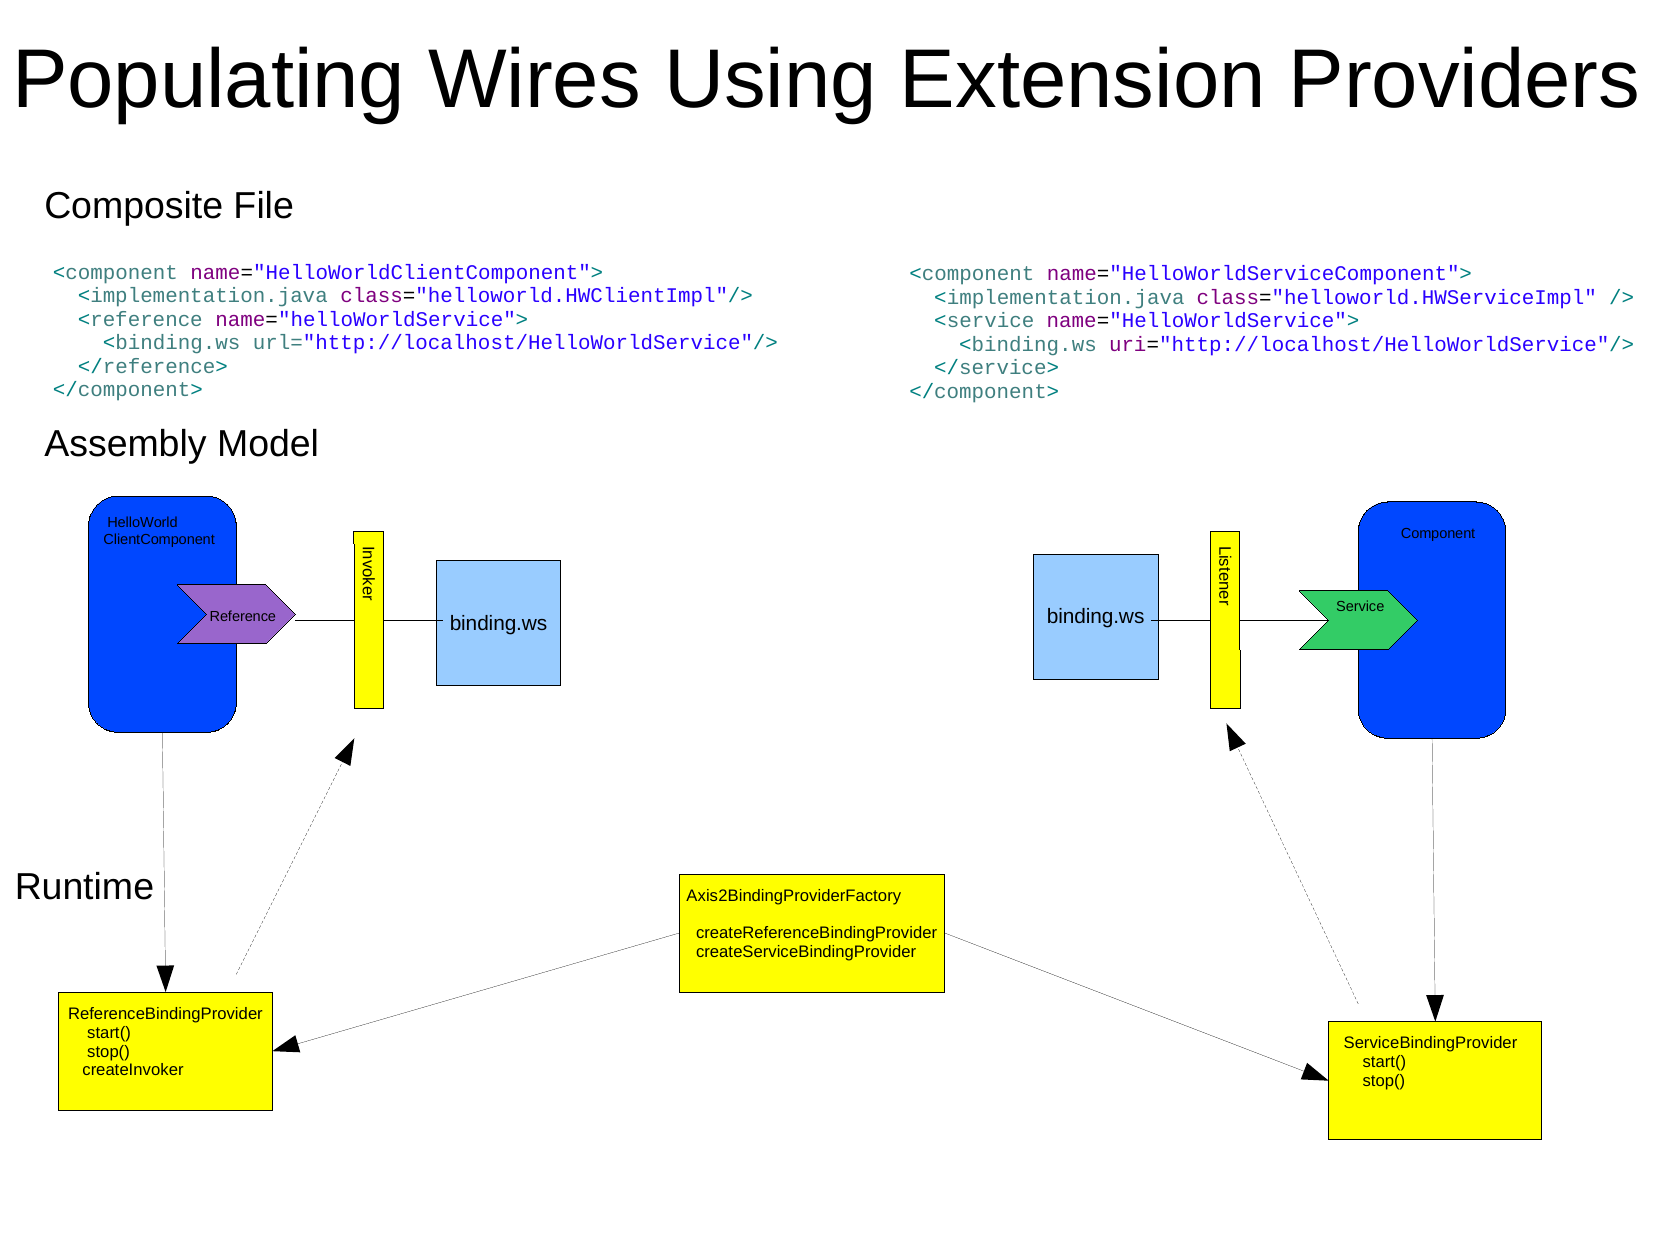

# Populating Wires Using Extension Providers
Composite File
 <component name="HelloWorldClientComponent">
 <implementation.java class="helloworld.HWClientImpl"/>
 <reference name="helloWorldService">
 <binding.ws url="http://localhost/HelloWorldService"/>
 </reference>
 </component>
 <component name="HelloWorldServiceComponent">
 <implementation.java class="helloworld.HWServiceImpl" />
 <service name="HelloWorldService">
 <binding.ws uri="http://localhost/HelloWorldService"/>
 </service>
 </component>
Assembly Model
 HelloWorld
ClientComponent
 Component
binding.ws
binding.ws
Reference
Service
Listener
Invoker
Runtime
Axis2BindingProviderFactory
 createReferenceBindingProvider
 createServiceBindingProvider
ReferenceBindingProvider
 start()
 stop()
 createInvoker
ServiceBindingProvider
 start()
 stop()